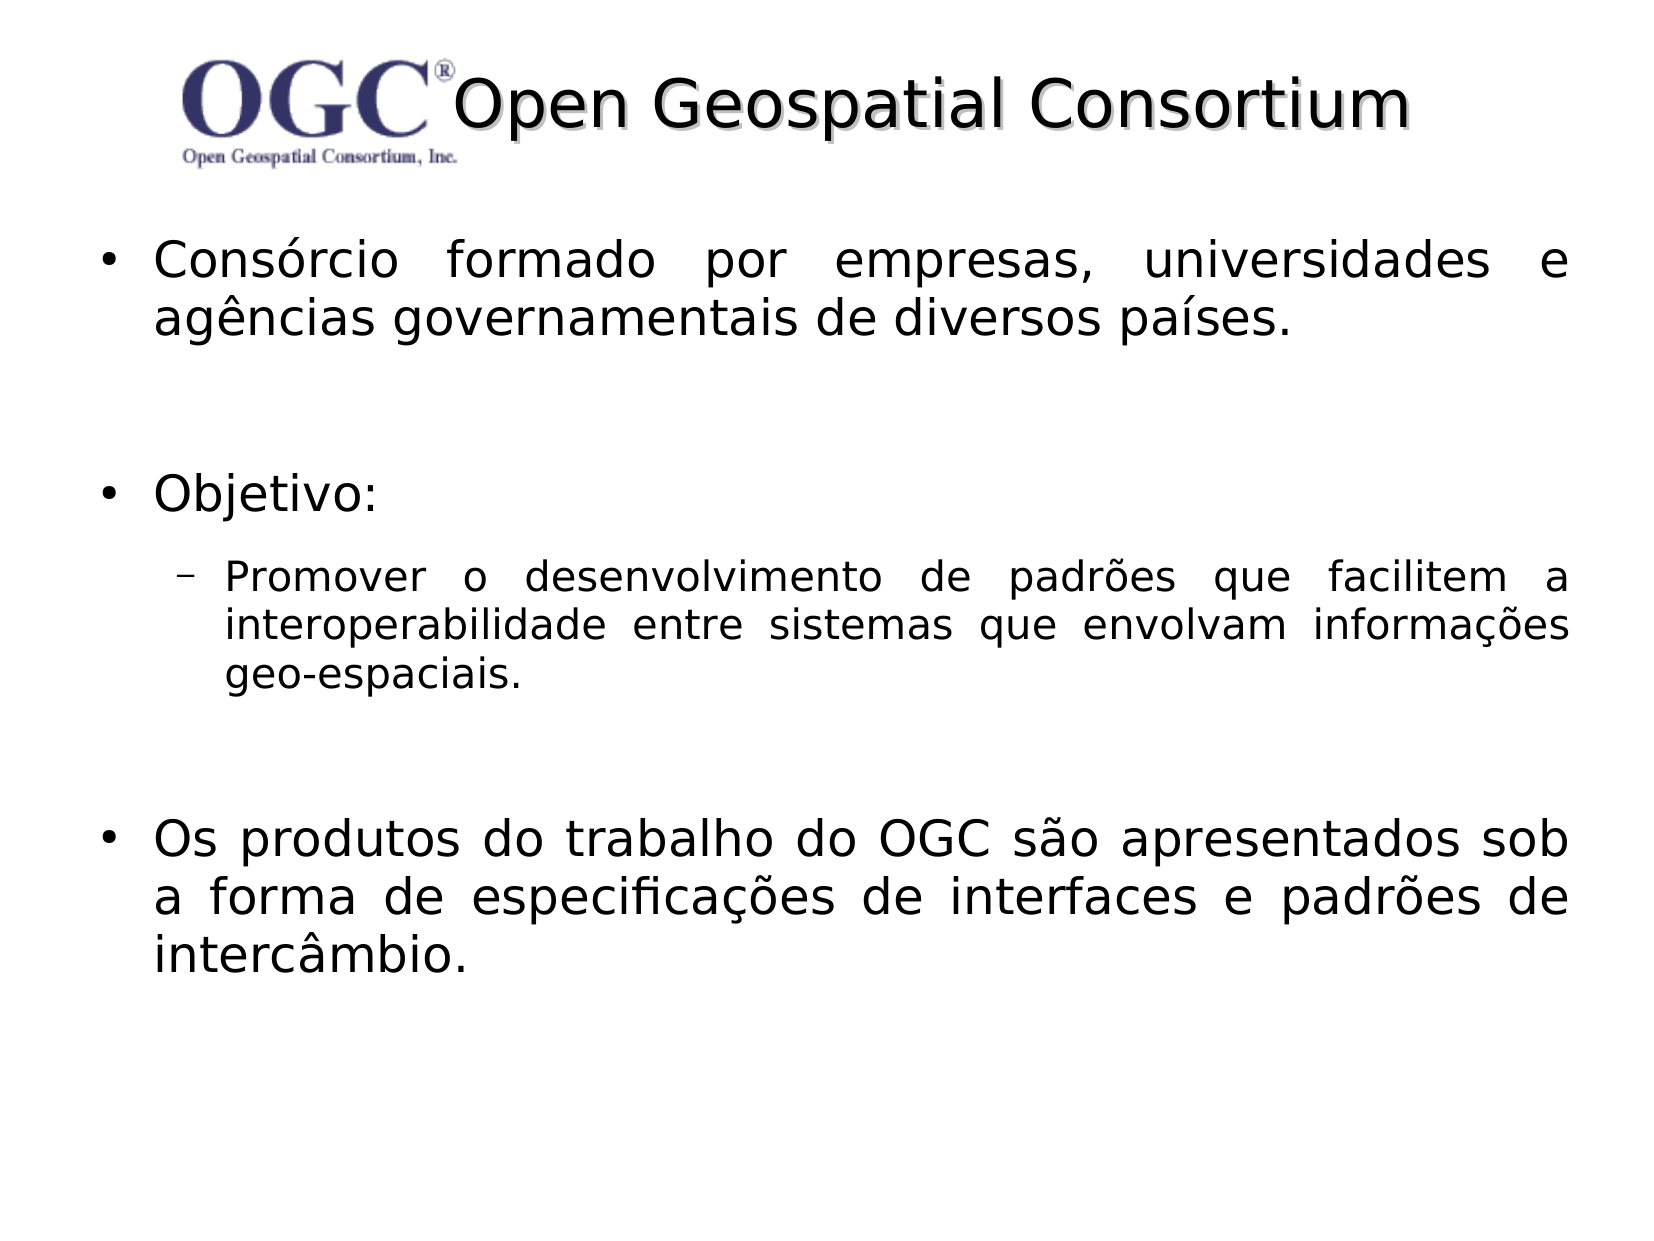

# Open Geospatial Consortium
Consórcio formado por empresas, universidades e agências governamentais de diversos países.
Objetivo:
Promover o desenvolvimento de padrões que facilitem a interoperabilidade entre sistemas que envolvam informações geo-espaciais.
Os produtos do trabalho do OGC são apresentados sob a forma de especificações de interfaces e padrões de intercâmbio.